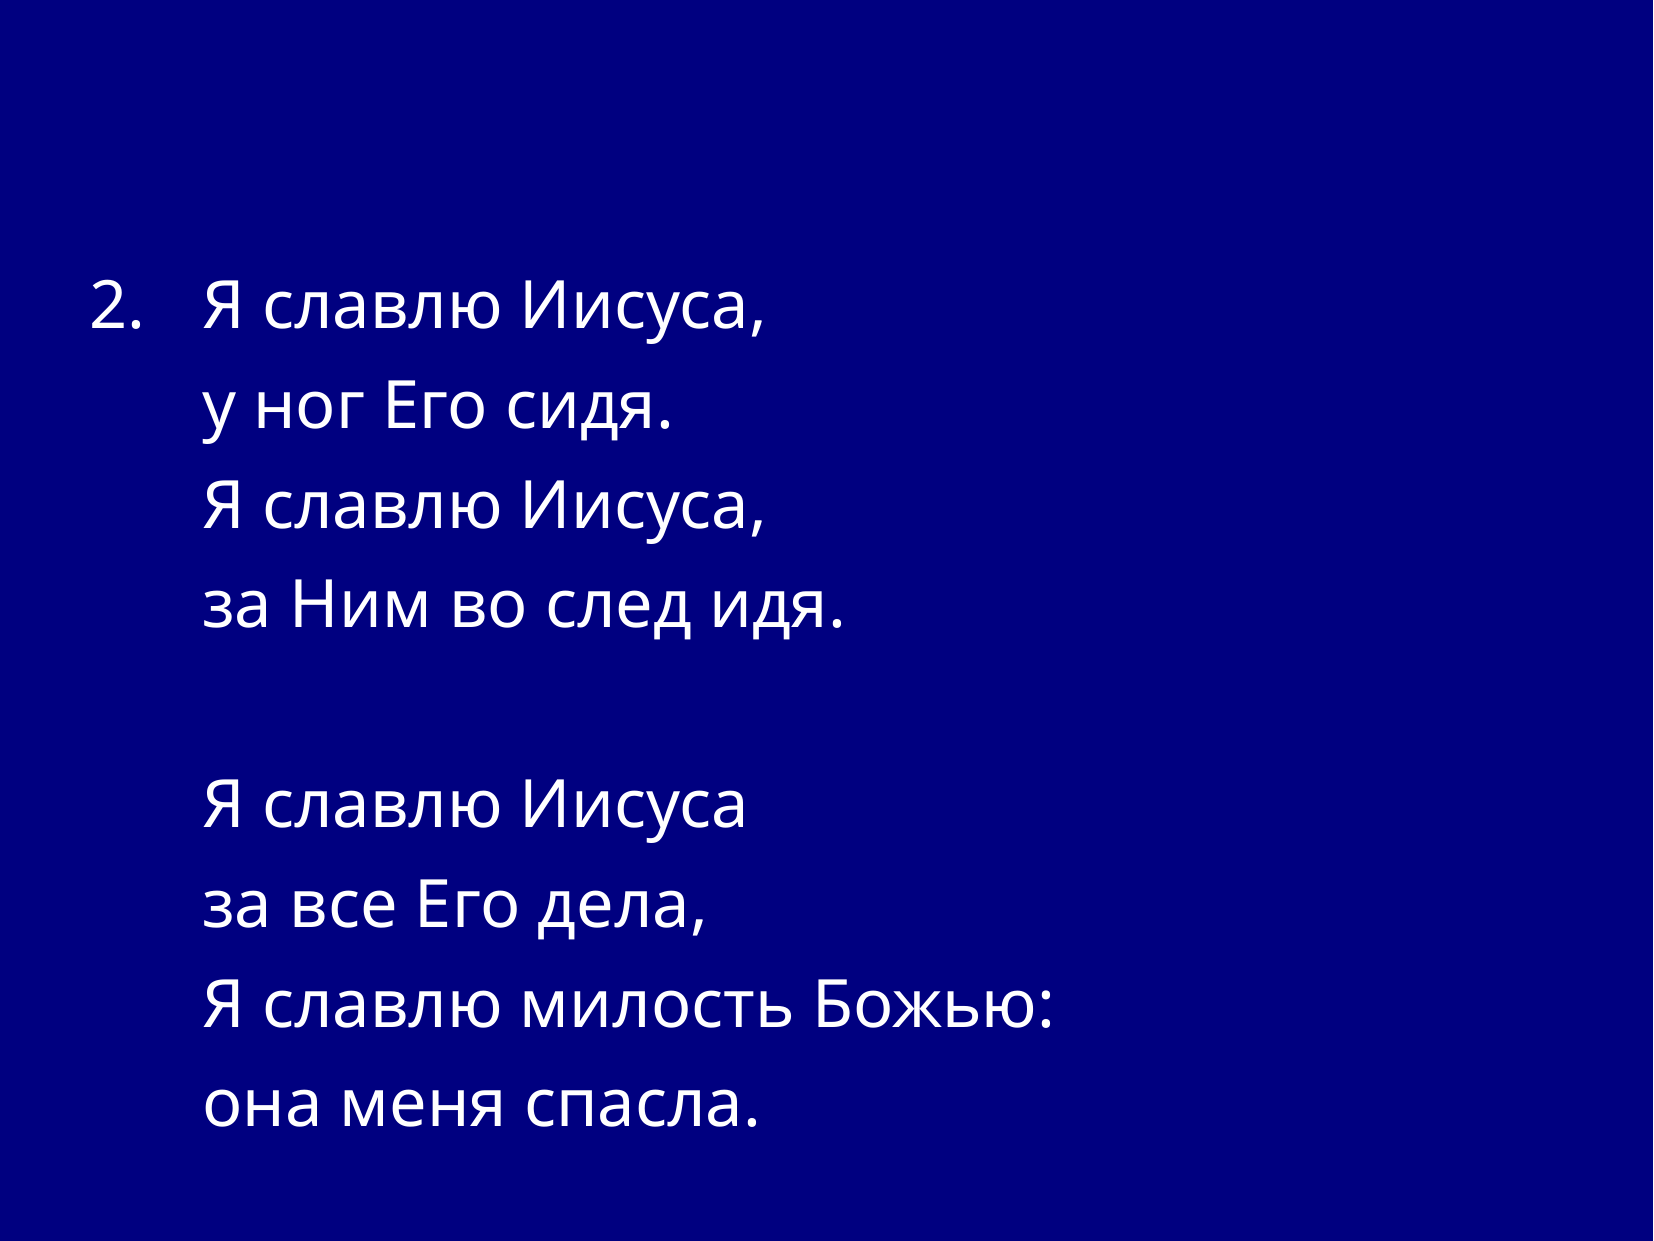

2.	Я славлю Иисуса,
	у ног Его сидя.
	Я славлю Иисуса,
	за Ним во след идя.
	Я славлю Иисуса
	за все Его дела,
	Я славлю милость Божью:
	она меня спасла.